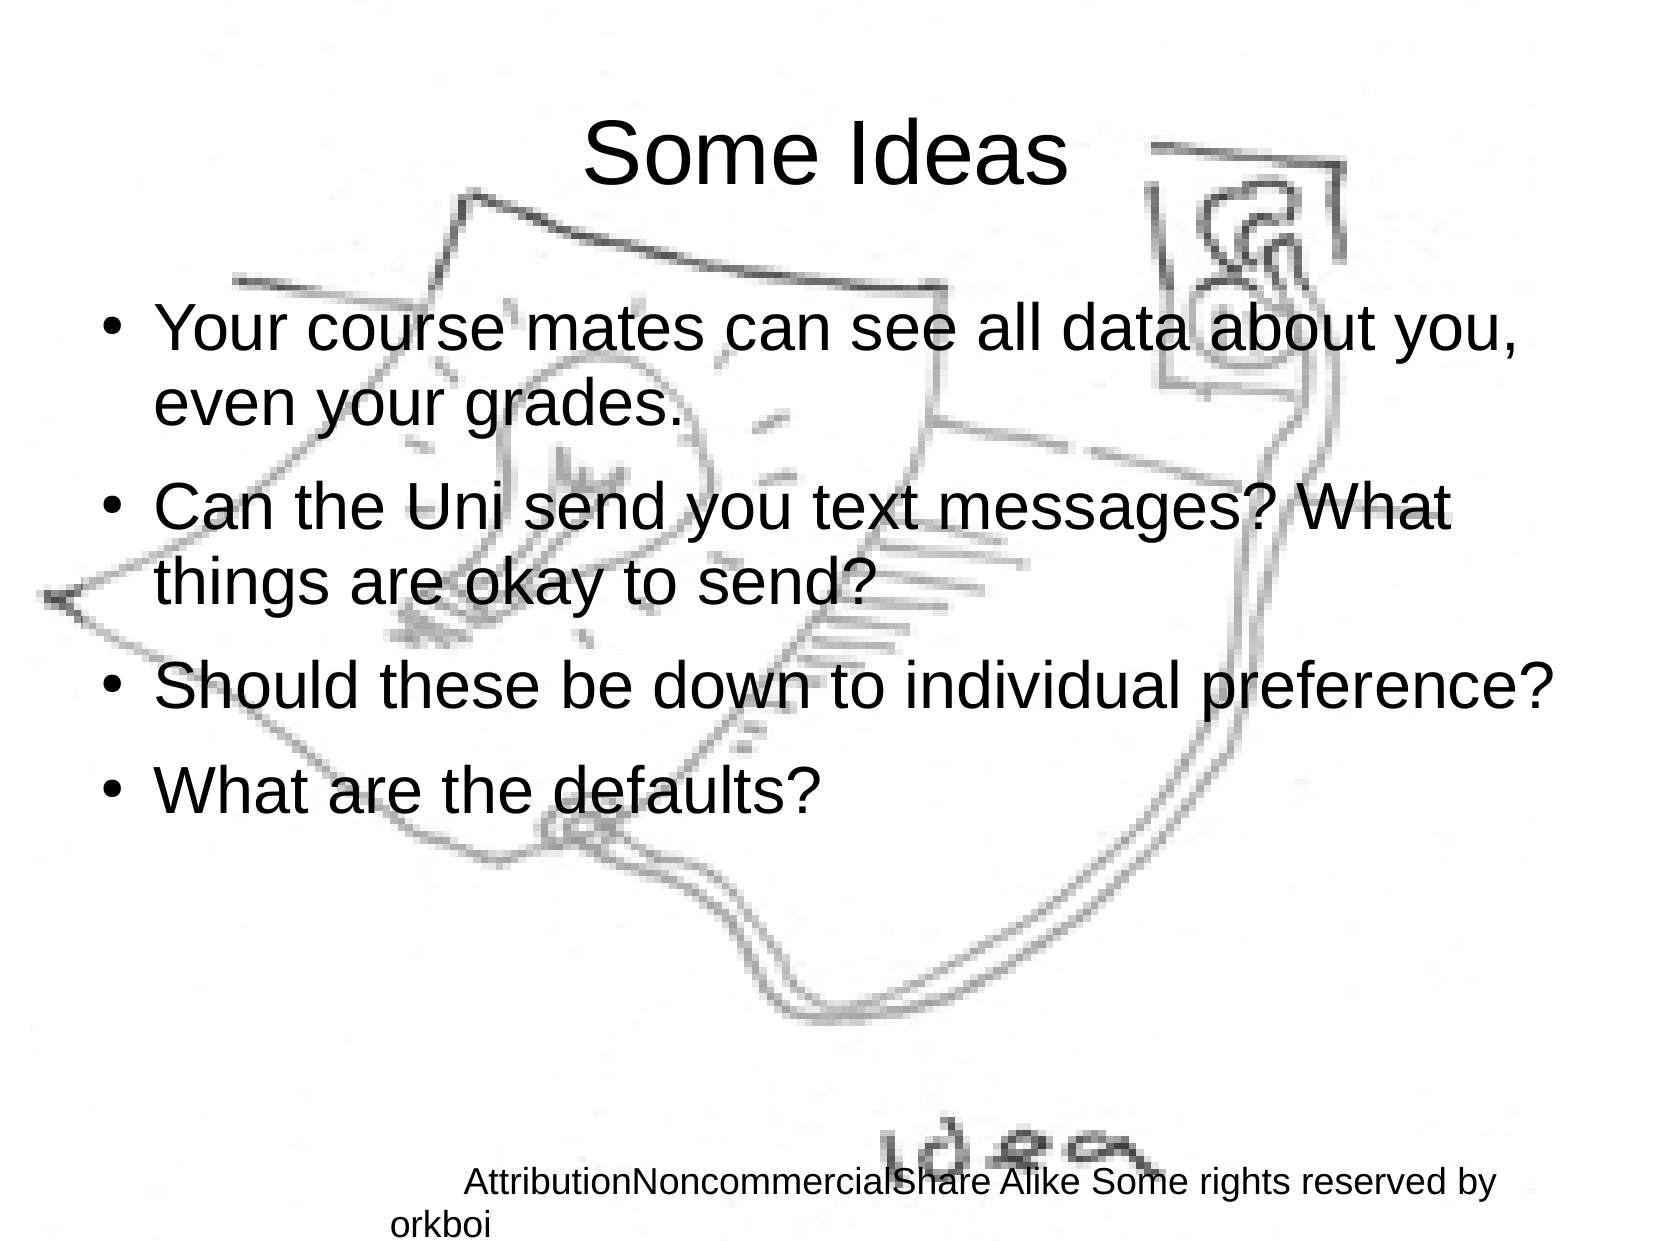

# Some Ideas
Your course mates can see all data about you, even your grades.
Can the Uni send you text messages? What things are okay to send?
Should these be down to individual preference?
What are the defaults?
	AttributionNoncommercialShare Alike Some rights reserved by orkboi